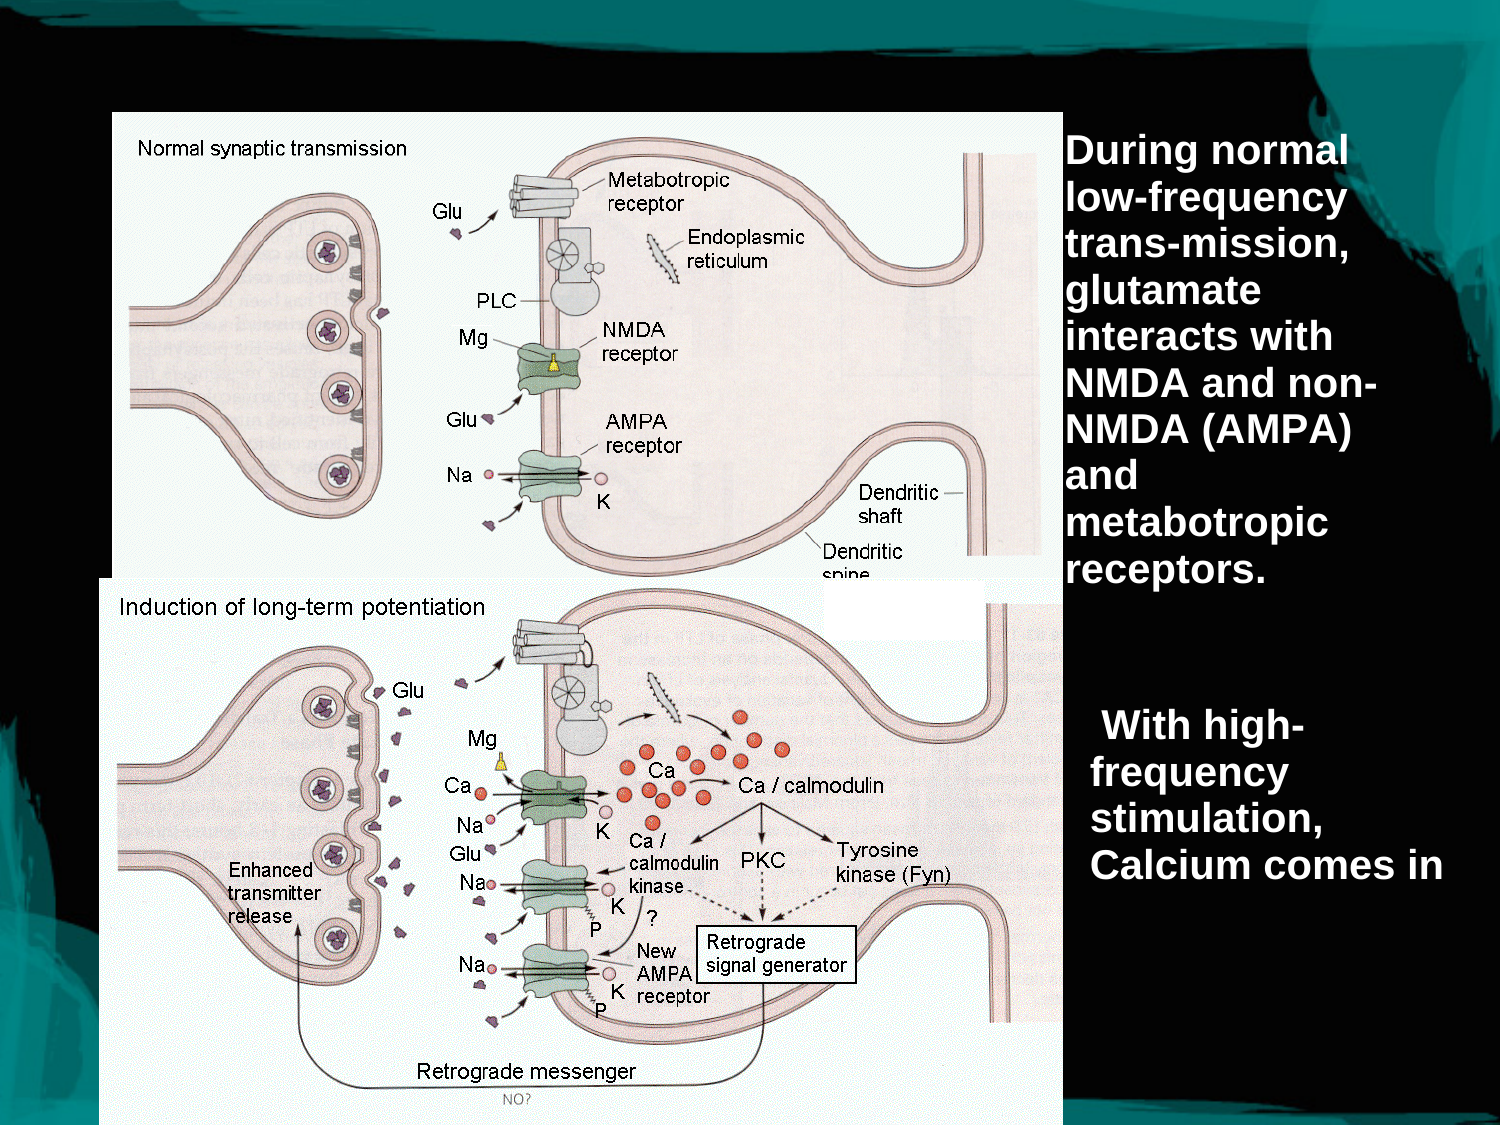

During normal low-frequency trans-mission, glutamate interacts with NMDA and non-NMDA (AMPA) and metabotropic receptors.
 With high-frequency stimulation, Calcium comes in